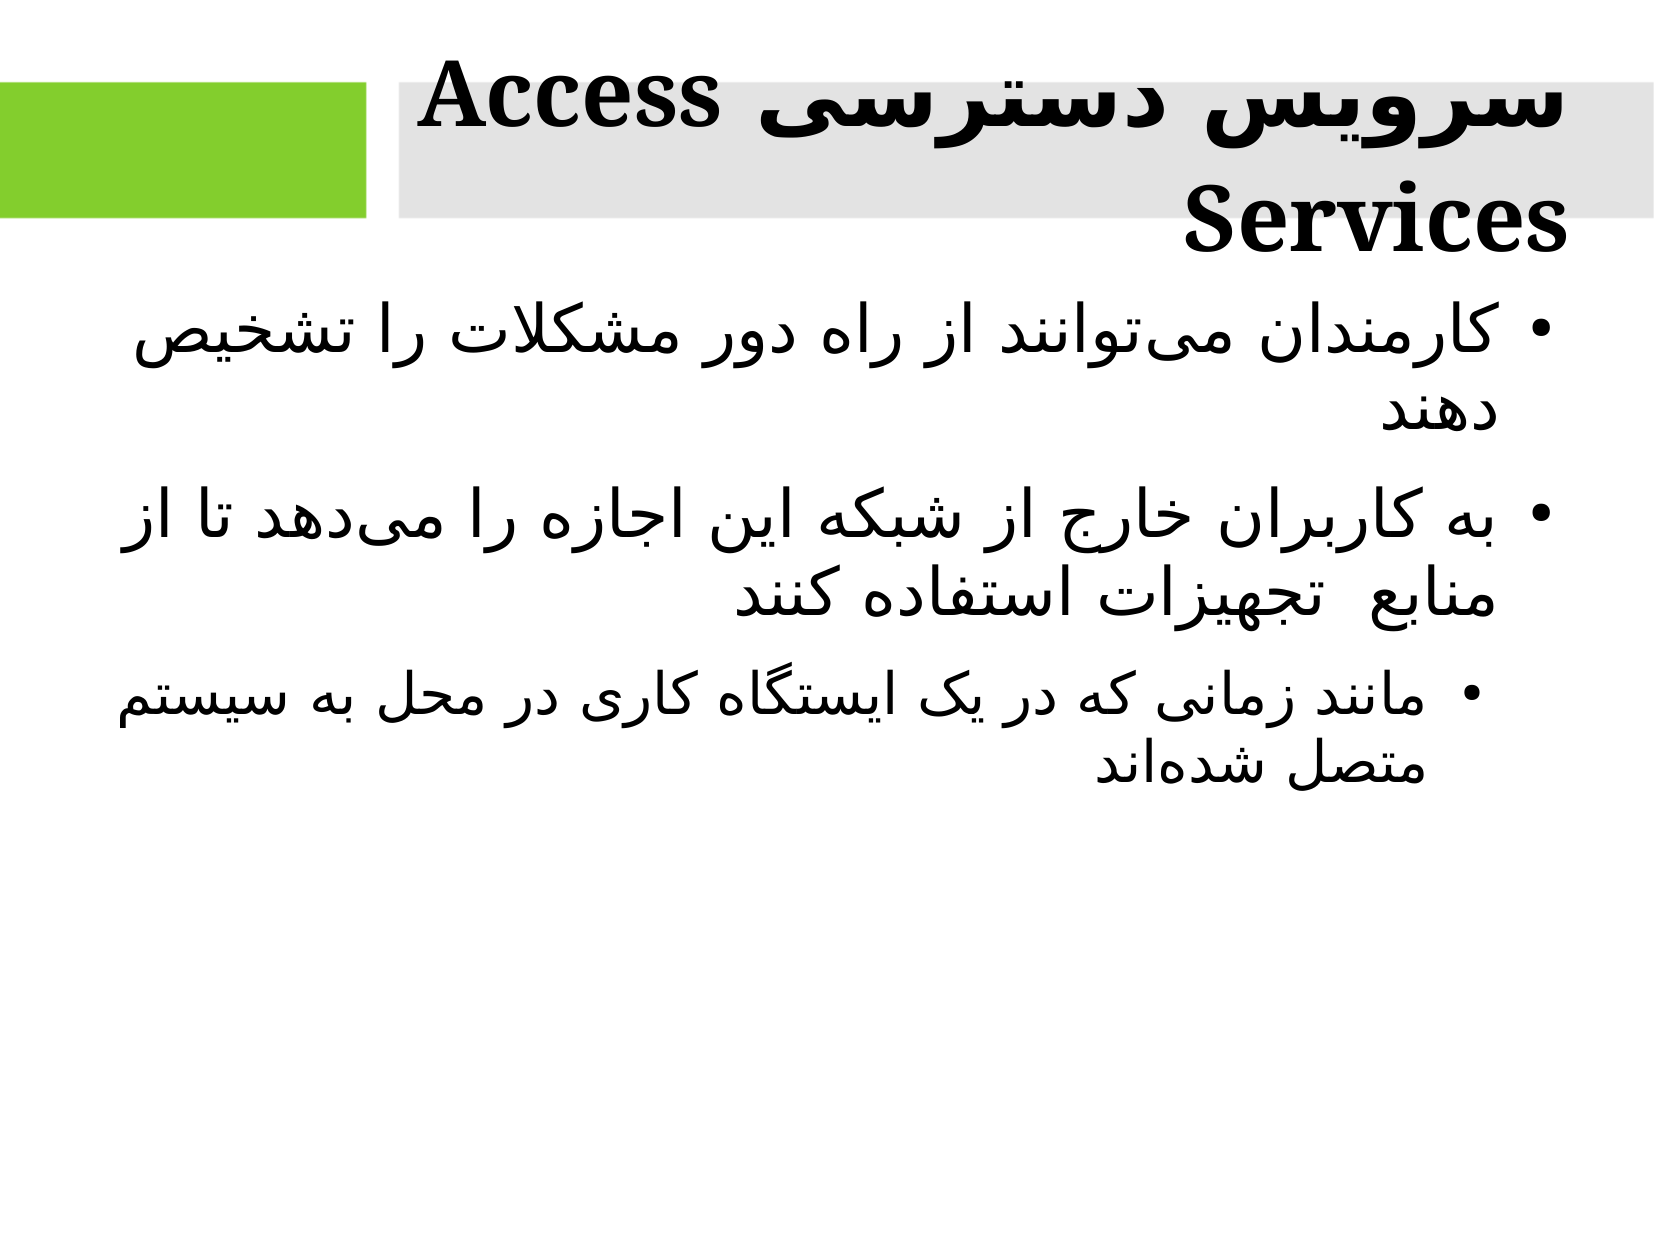

# سرویس دسترسی Access Services
کارمندان می‌توانند از راه دور مشکلات را تشخیص دهند
به کاربران خارج از شبکه این اجازه را می‌دهد تا از منابع تجهیزات استفاده کنند
مانند زمانی که در یک ایستگاه کاری در محل به سیستم متصل شده‌اند